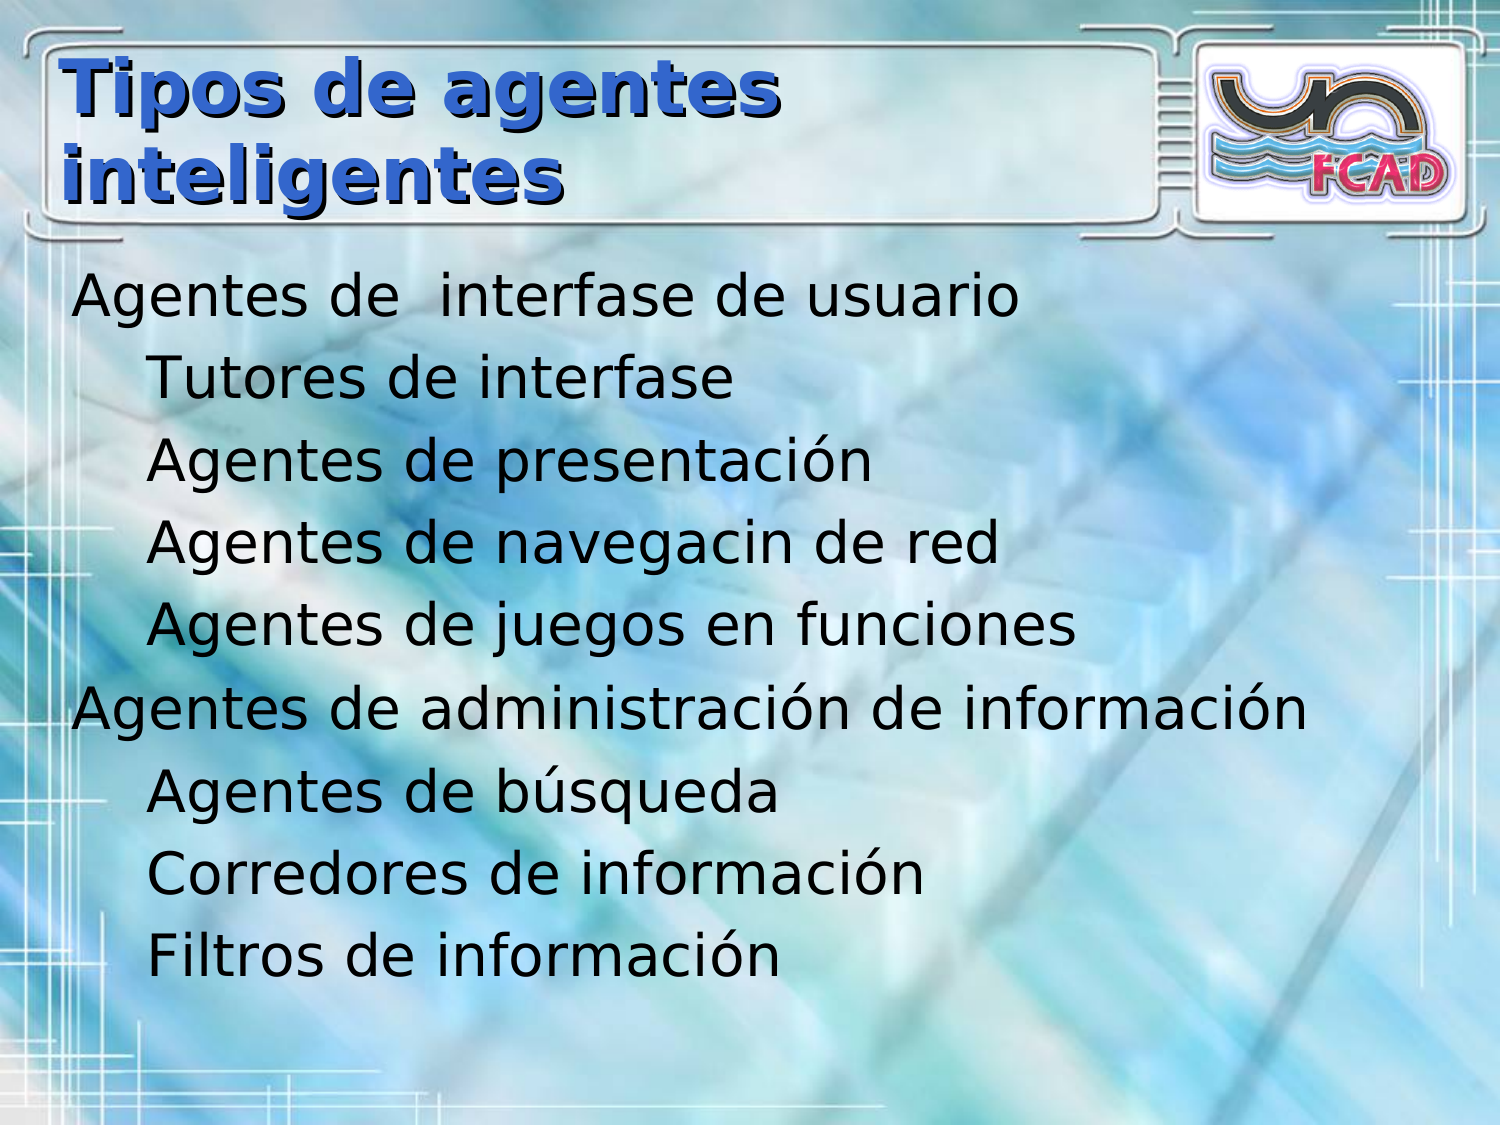

# Tipos de agentes inteligentes
Agentes de interfase de usuario
Tutores de interfase
Agentes de presentación
Agentes de navegacin de red
Agentes de juegos en funciones
Agentes de administración de información
Agentes de búsqueda
Corredores de información
Filtros de información